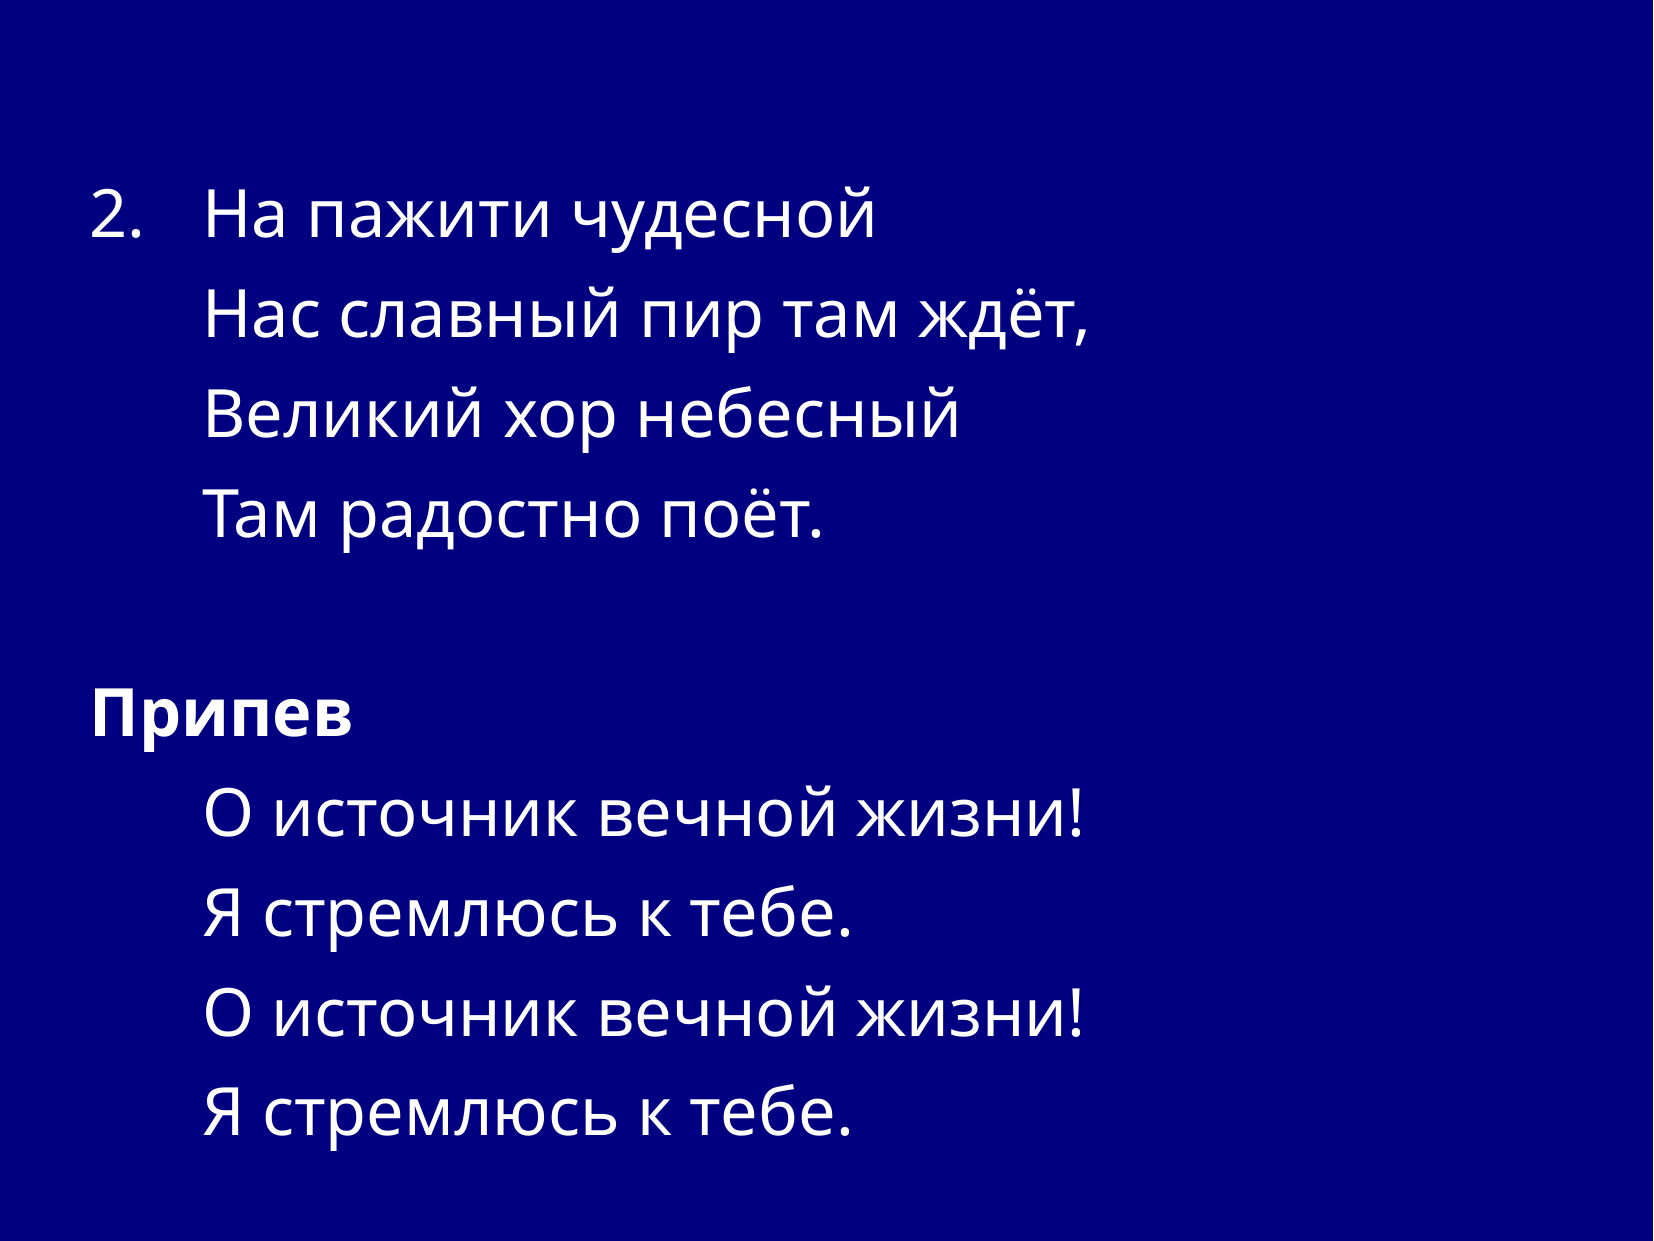

2.	На пажити чудесной
	Нас славный пир там ждёт,
	Великий хор небесный
	Там радостно поёт.
Припев
	О источник вечной жизни!
	Я стремлюсь к тебе.
	О источник вечной жизни!
	Я стремлюсь к тебе.